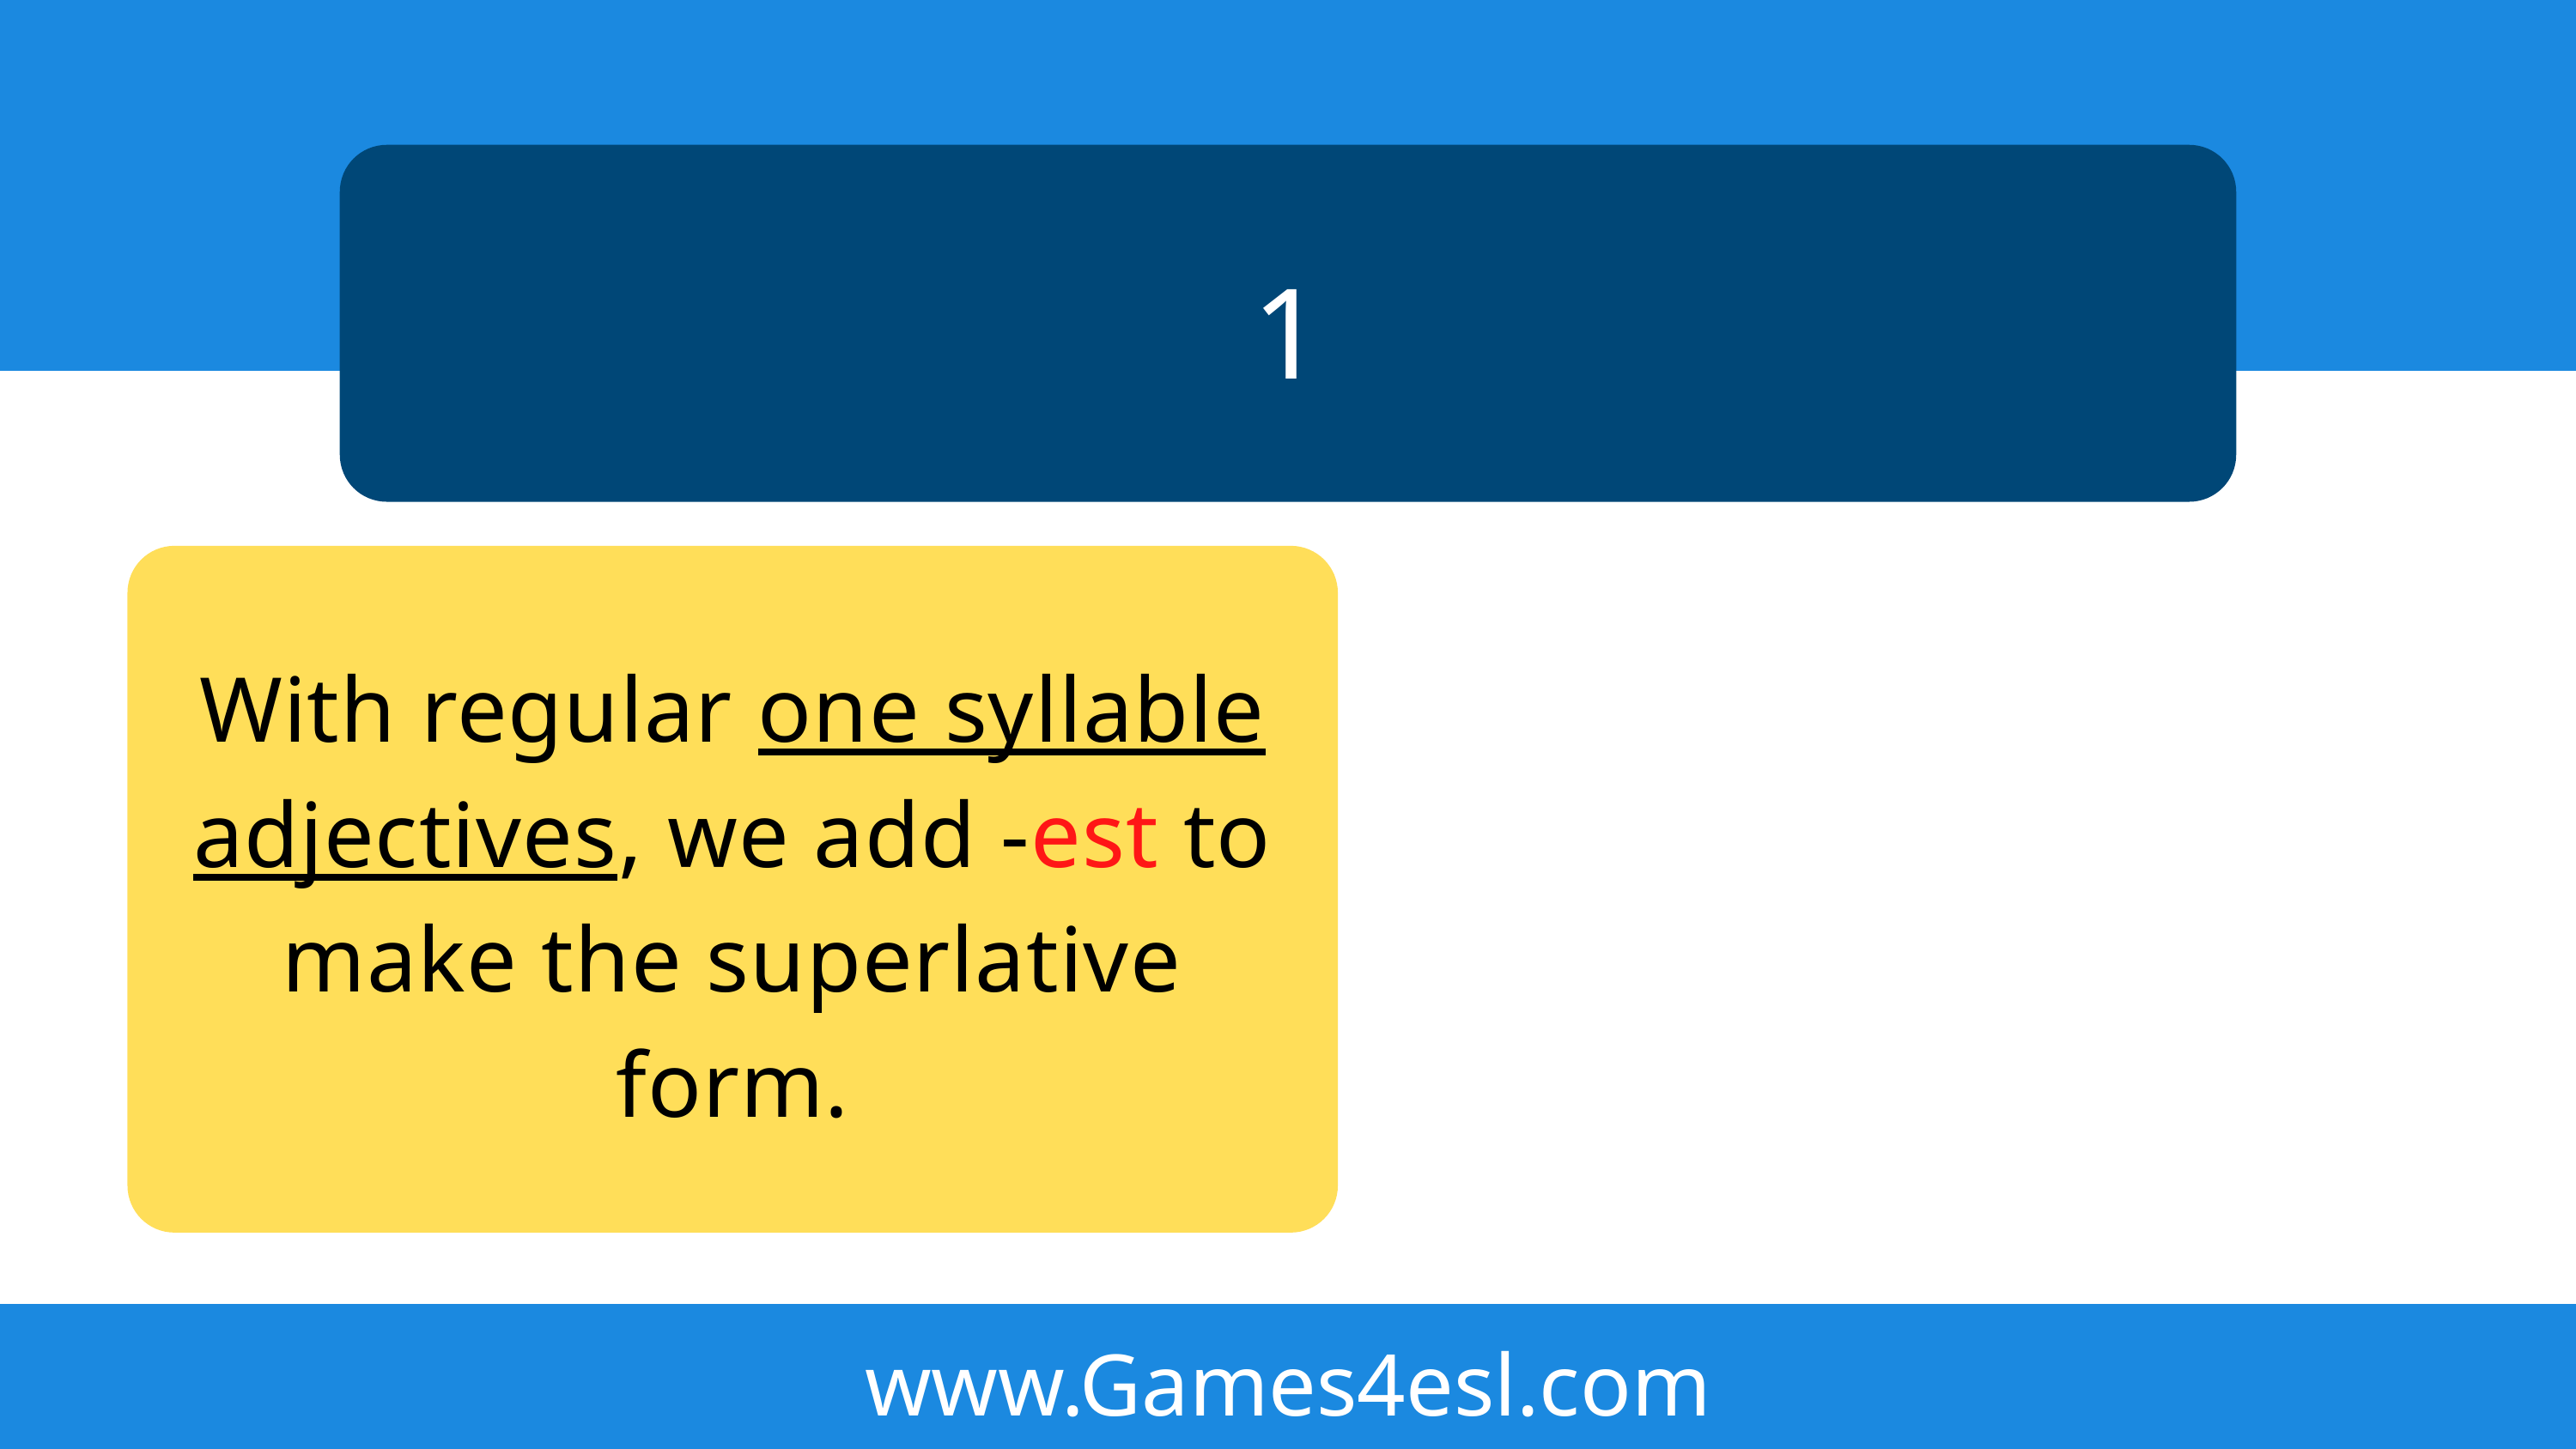

1
With regular one syllable adjectives, we add -est to make the superlative form.
www.Games4esl.com